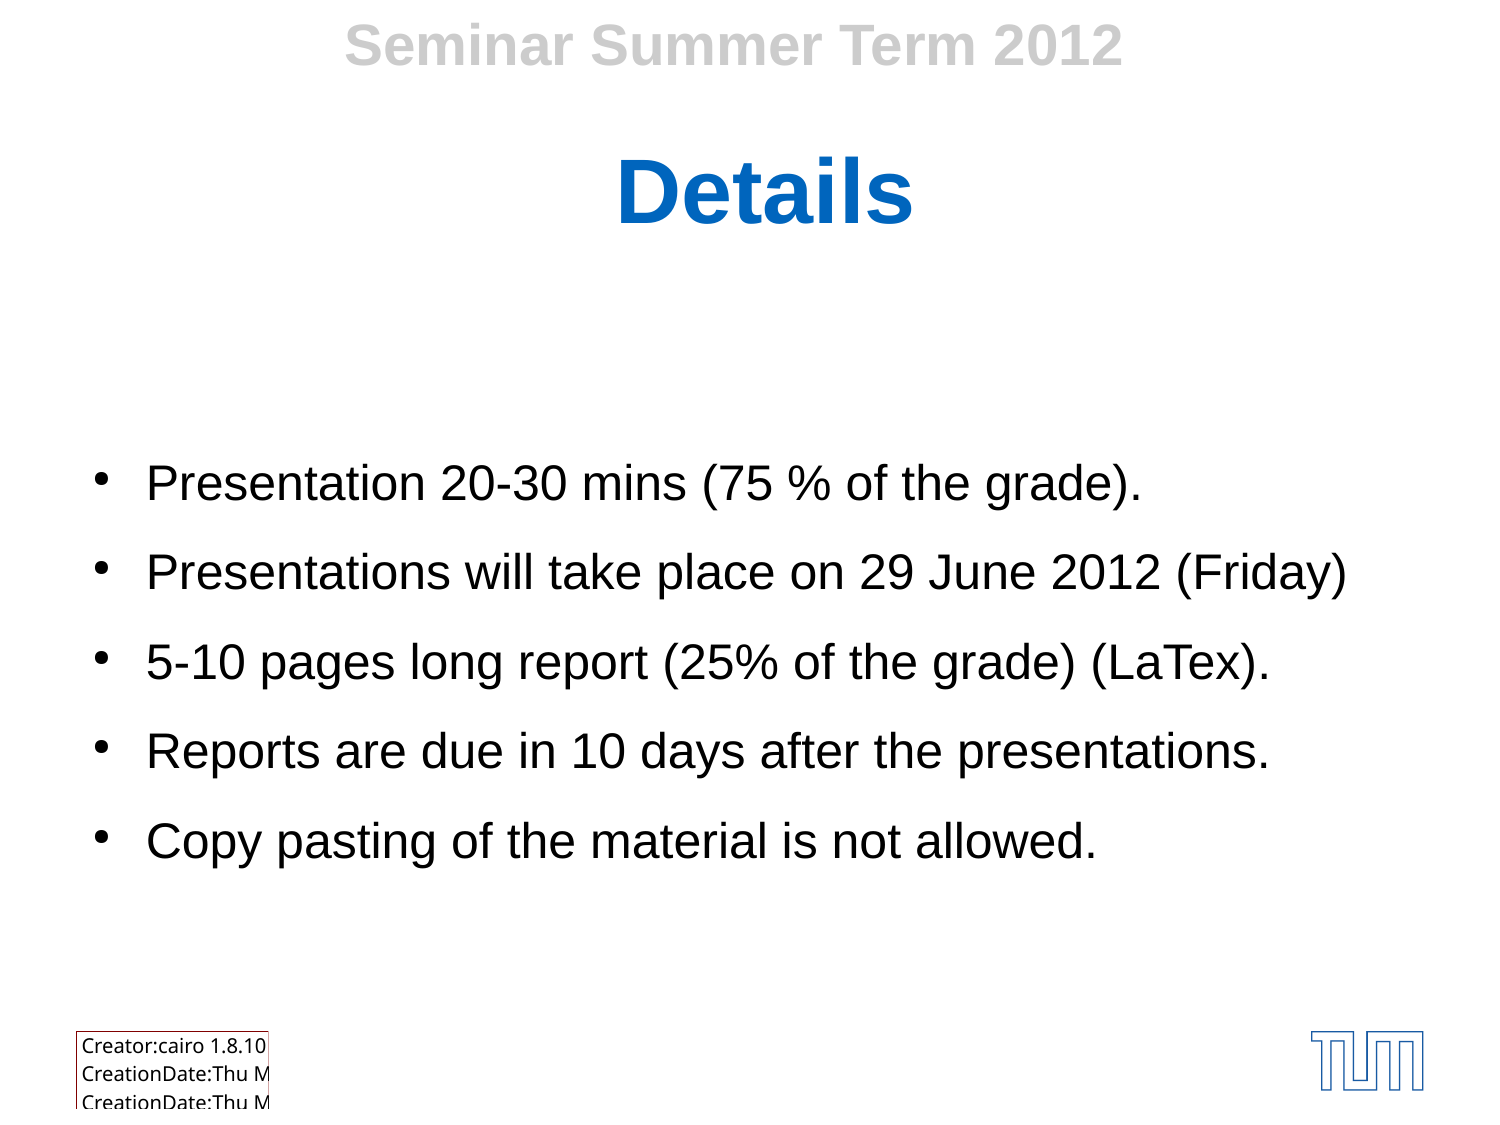

Seminar Summer Term 2012
Details
# Presentation 20-30 mins (75 % of the grade).
Presentations will take place on 29 June 2012 (Friday)
5-10 pages long report (25% of the grade) (LaTex).
Reports are due in 10 days after the presentations.
Copy pasting of the material is not allowed.